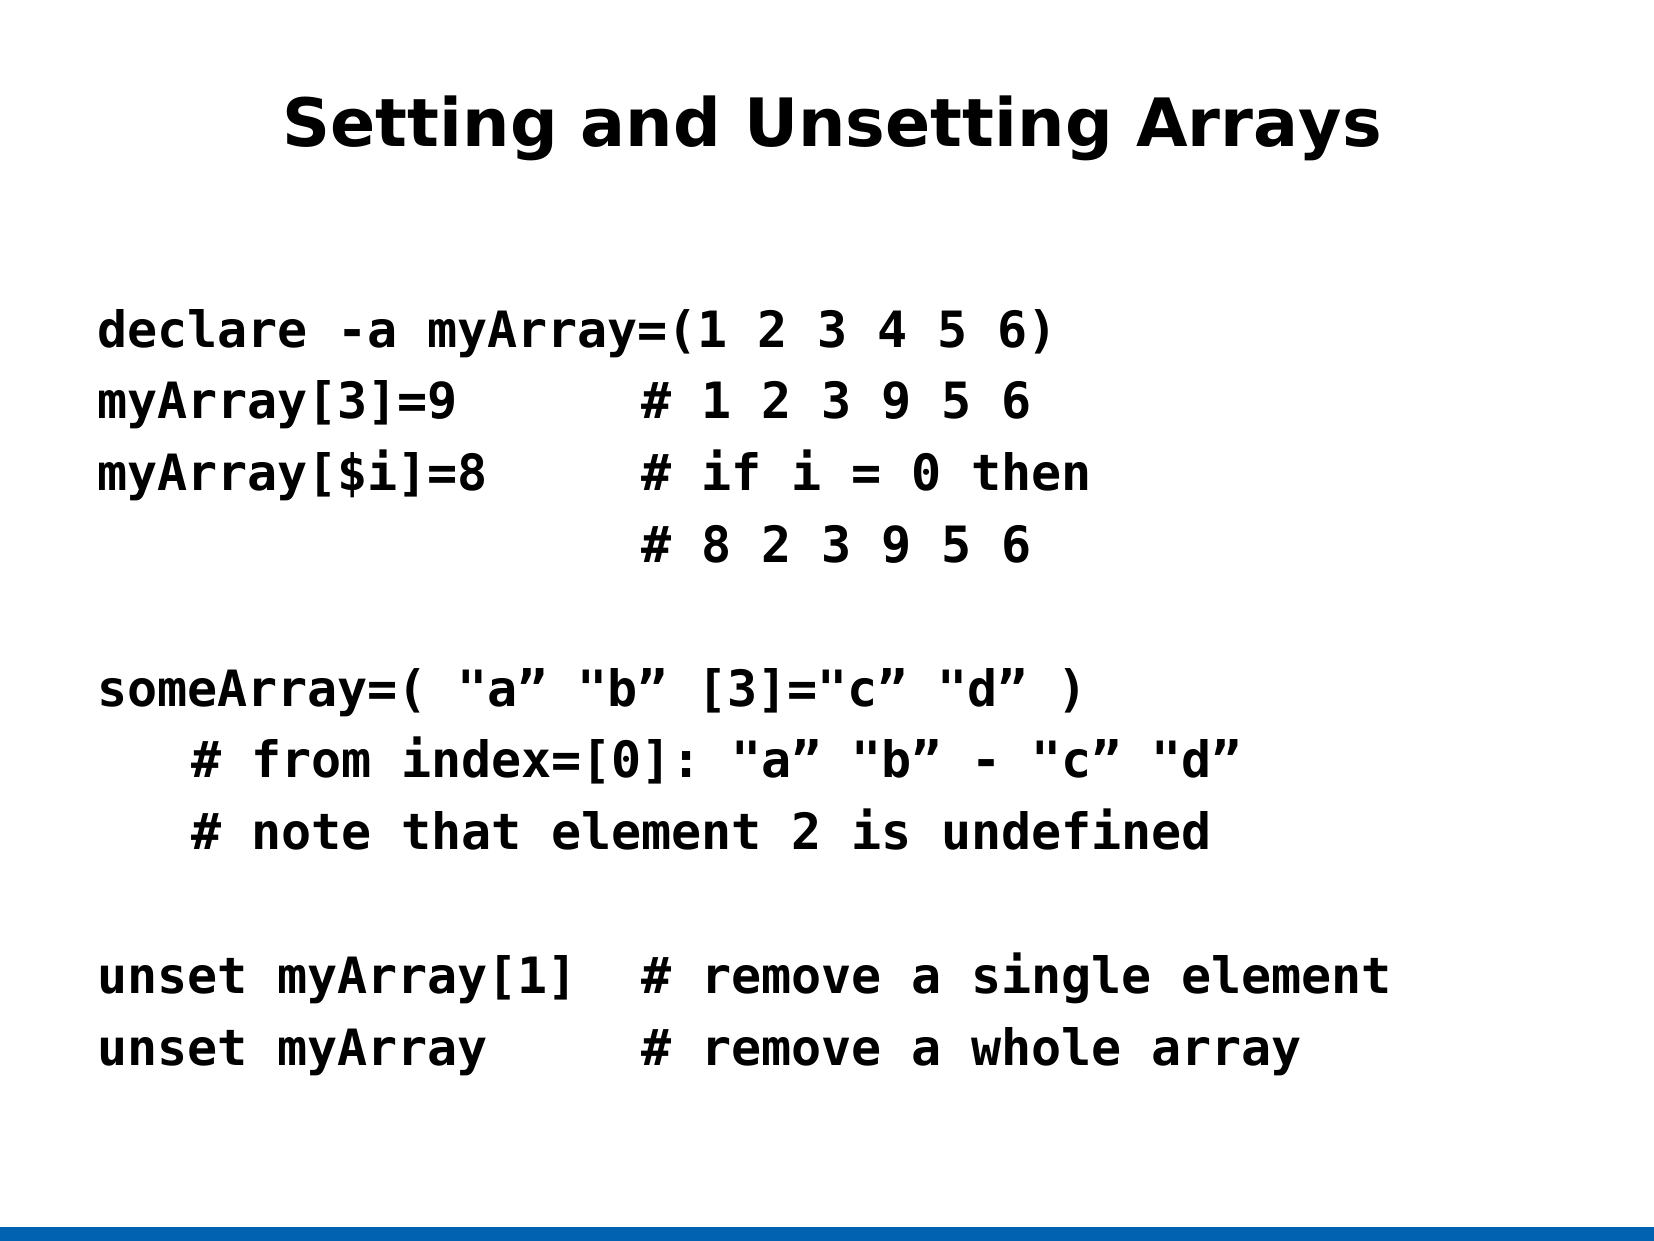

# Setting and Unsetting Arrays
declare -a myArray=(1 2 3 4 5 6)
myArray[3]=9		# 1 2 3 9 5 6
myArray[$i]=8		# if i = 0 then
				# 8 2 3 9 5 6
someArray=( "a” "b” [3]="c” "d” )
	# from index=[0]: "a” "b” - "c” "d”
 	# note that element 2 is undefined
unset myArray[1]	# remove a single element
unset myArray		# remove a whole array